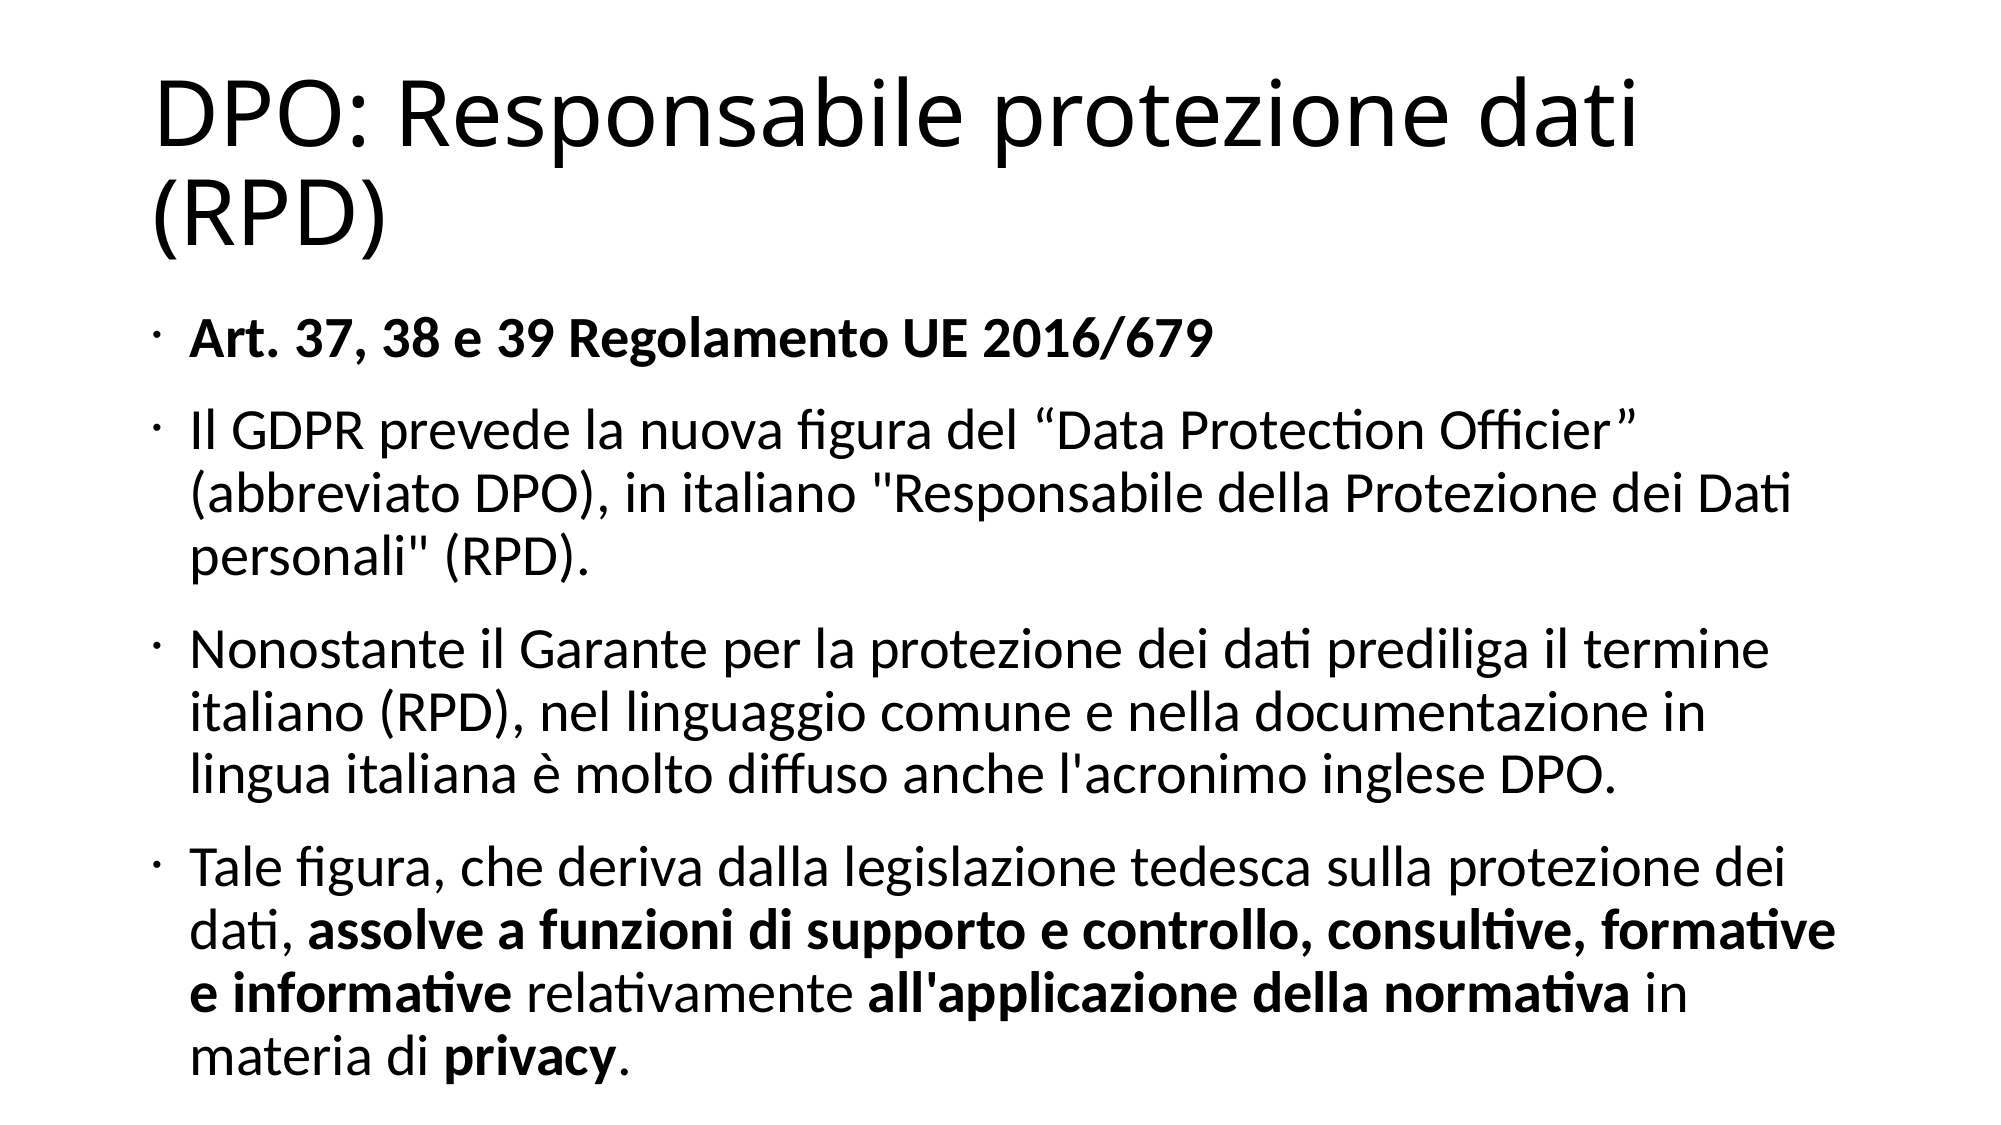

# DPO: Responsabile protezione dati (RPD)
Art. 37, 38 e 39 Regolamento UE 2016/679
Il GDPR prevede la nuova figura del “Data Protection Officier” (abbreviato DPO), in italiano "Responsabile della Protezione dei Dati personali" (RPD).
Nonostante il Garante per la protezione dei dati prediliga il termine italiano (RPD), nel linguaggio comune e nella documentazione in lingua italiana è molto diffuso anche l'acronimo inglese DPO.
Tale figura, che deriva dalla legislazione tedesca sulla protezione dei dati, assolve a funzioni di supporto e controllo, consultive, formative e informative relativamente all'applicazione della normativa in materia di privacy.